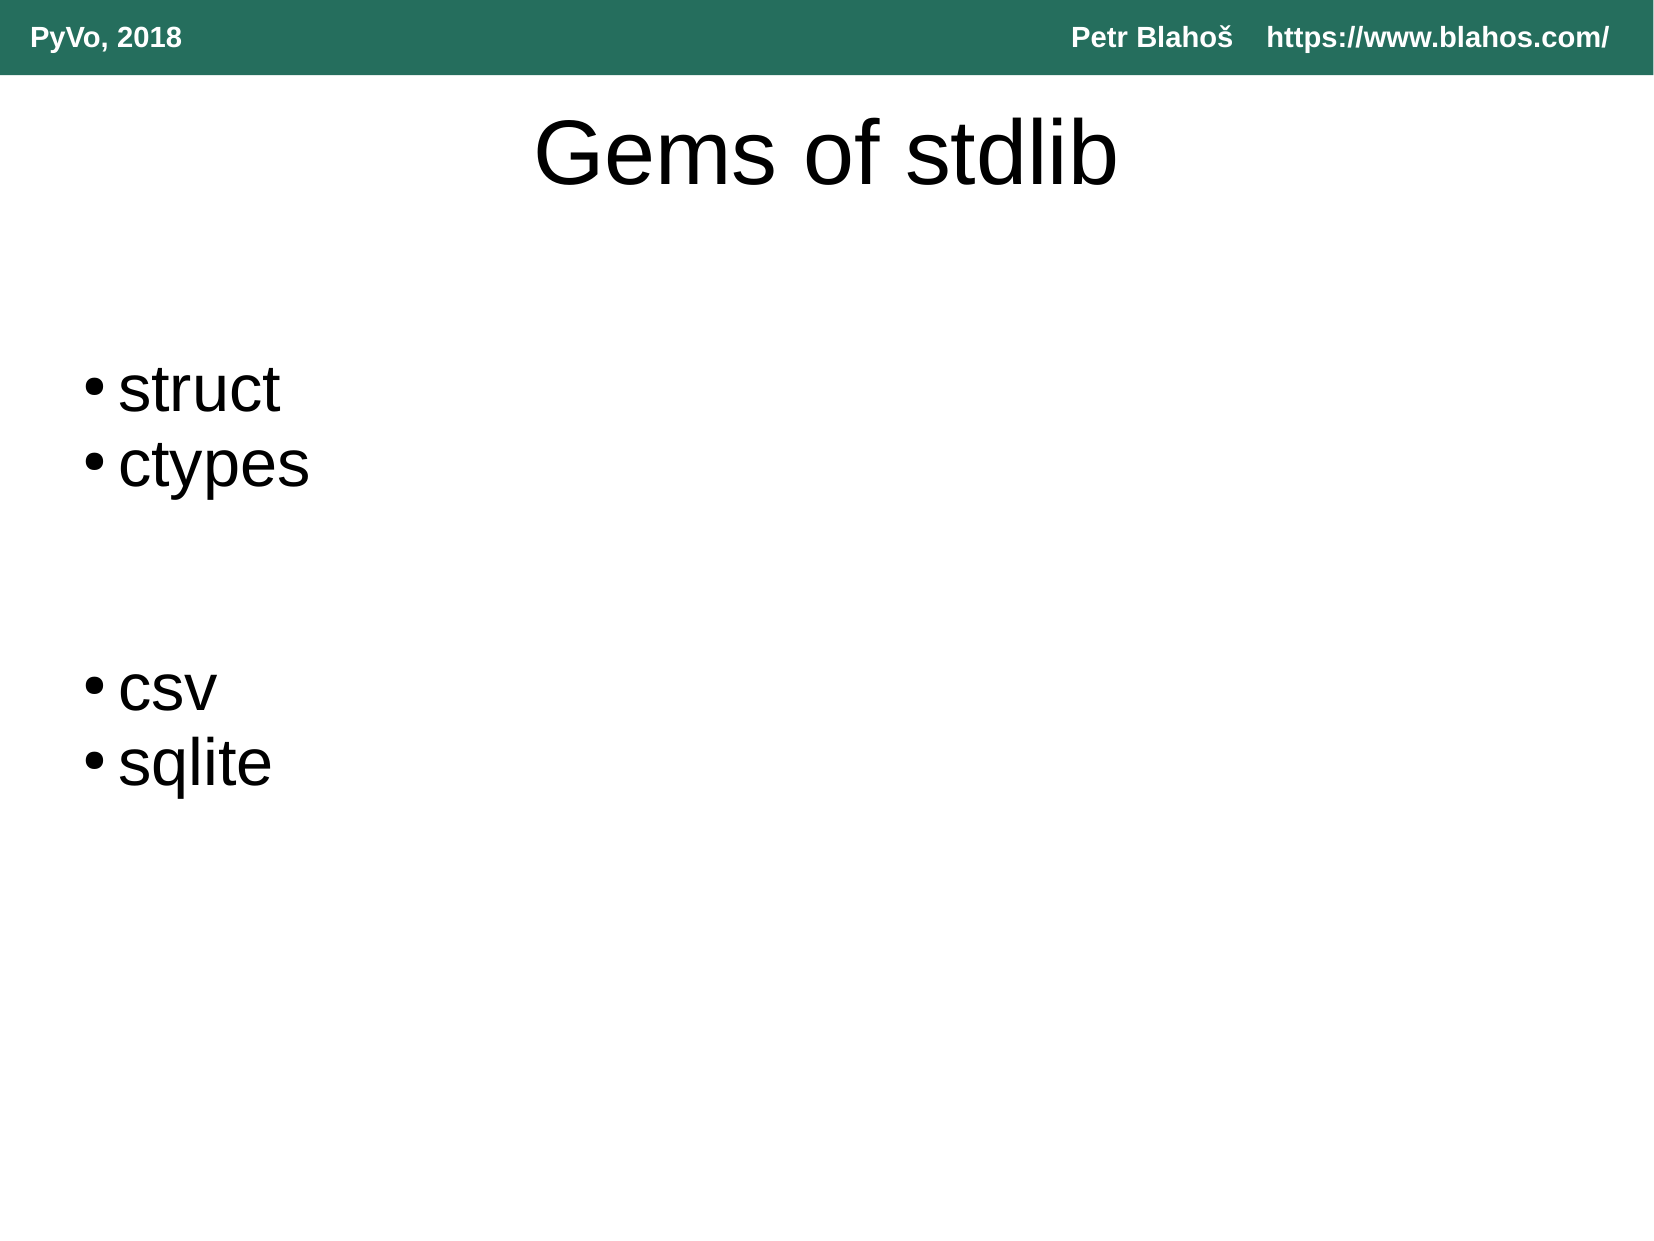

# Gems of stdlib
struct
ctypes
csv
sqlite